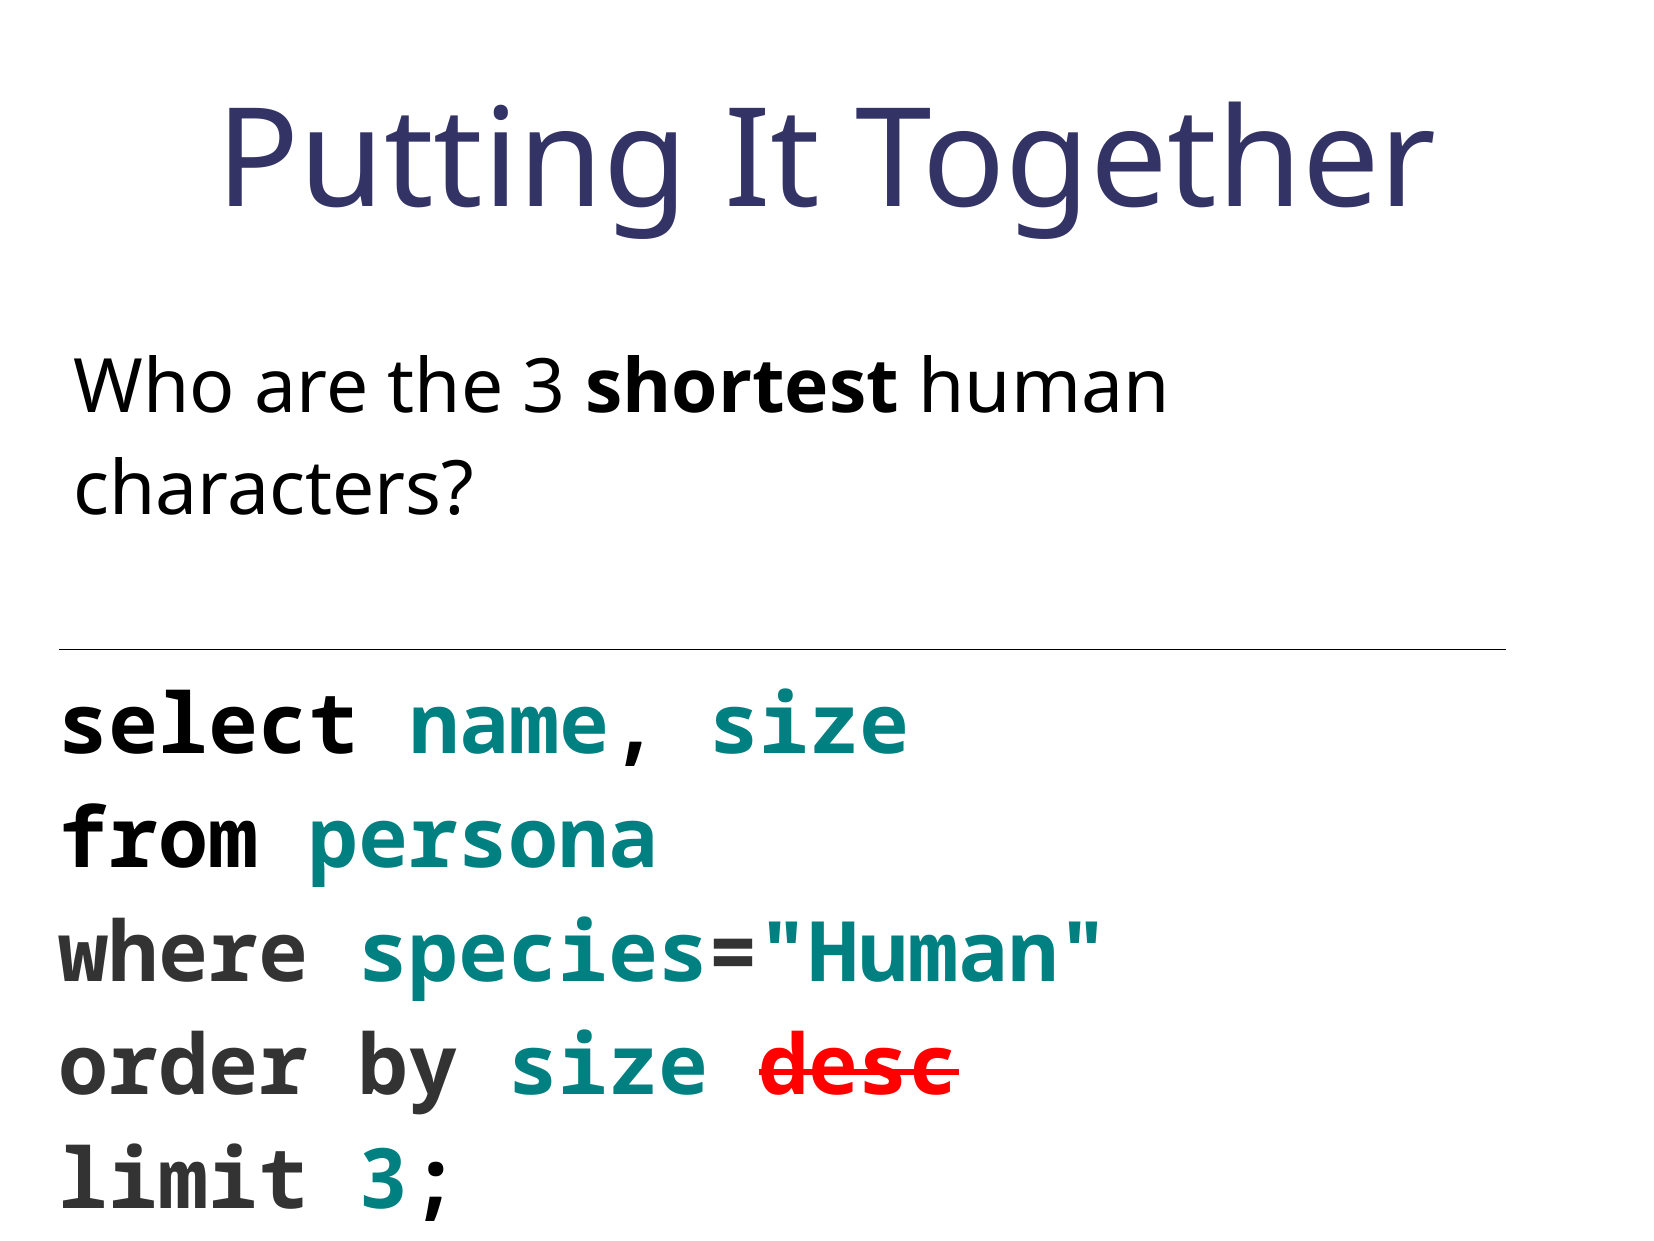

# Putting It Together
Who are the 3 shortest human
characters?
select name, size
from persona
where species="Human"
order by size desc
limit 3;